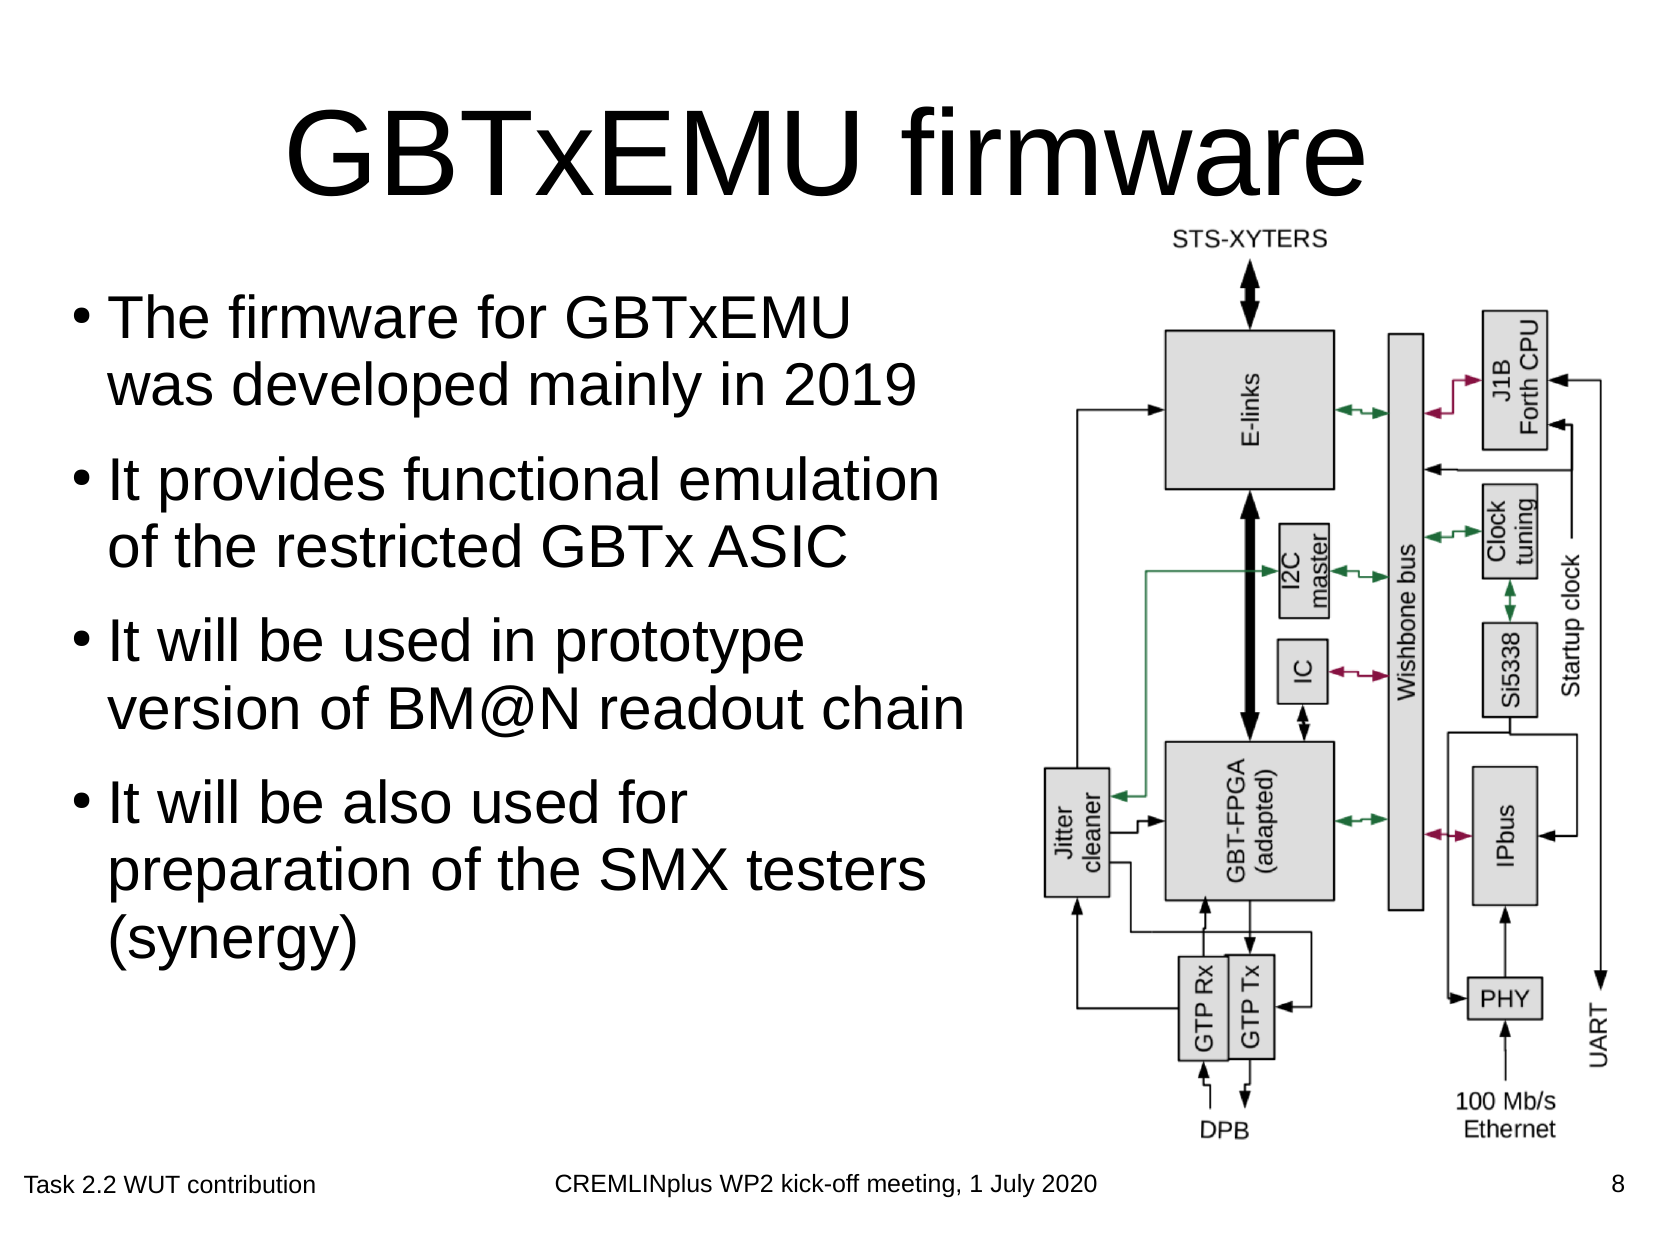

# GBTxEMU firmware
The firmware for GBTxEMU was developed mainly in 2019
It provides functional emulation of the restricted GBTx ASIC
It will be used in prototype version of BM@N readout chain
It will be also used for preparation of the SMX testers (synergy)
CREMLINplus WP2 kick-off meeting, 1 July 2020
8
Task 2.2 WUT contribution